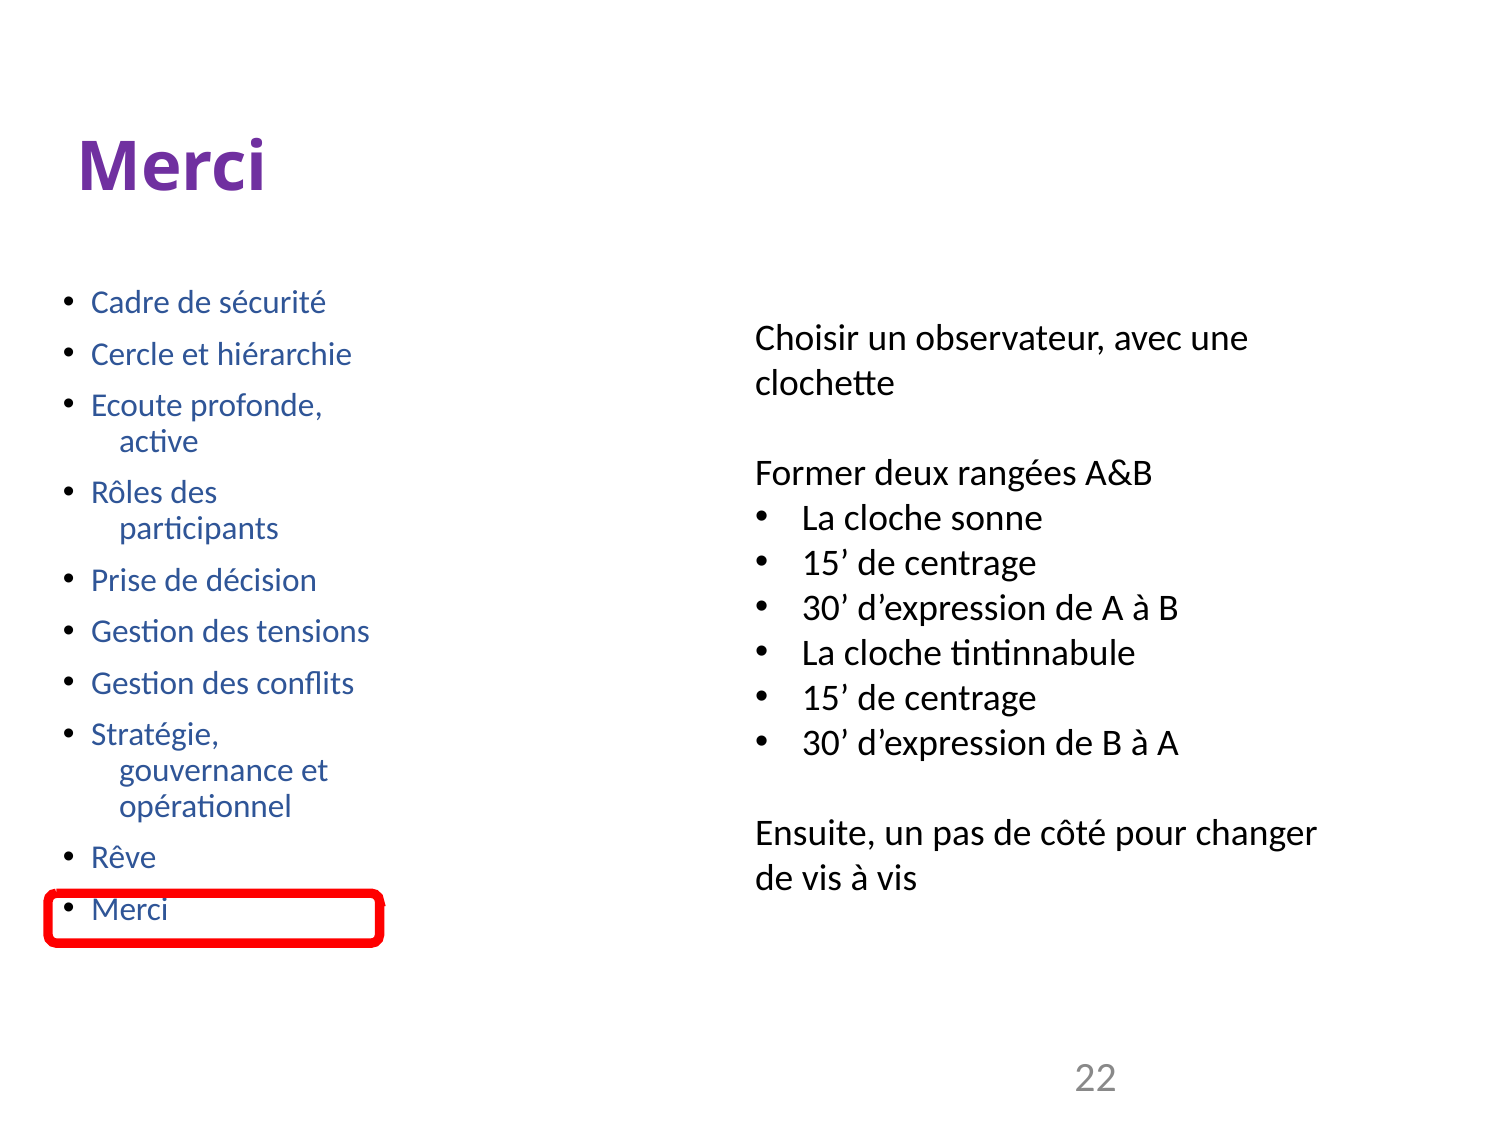

# Merci
Cadre de sécurité
Cercle et hiérarchie
Ecoute profonde, active
Rôles des participants
Prise de décision
Gestion des tensions
Gestion des conflits
Stratégie, gouvernance et opérationnel
Rêve
Merci
Choisir un observateur, avec une clochette
Former deux rangées A&B
La cloche sonne
15’ de centrage
30’ d’expression de A à B
La cloche tintinnabule
15’ de centrage
30’ d’expression de B à A
Ensuite, un pas de côté pour changer de vis à vis